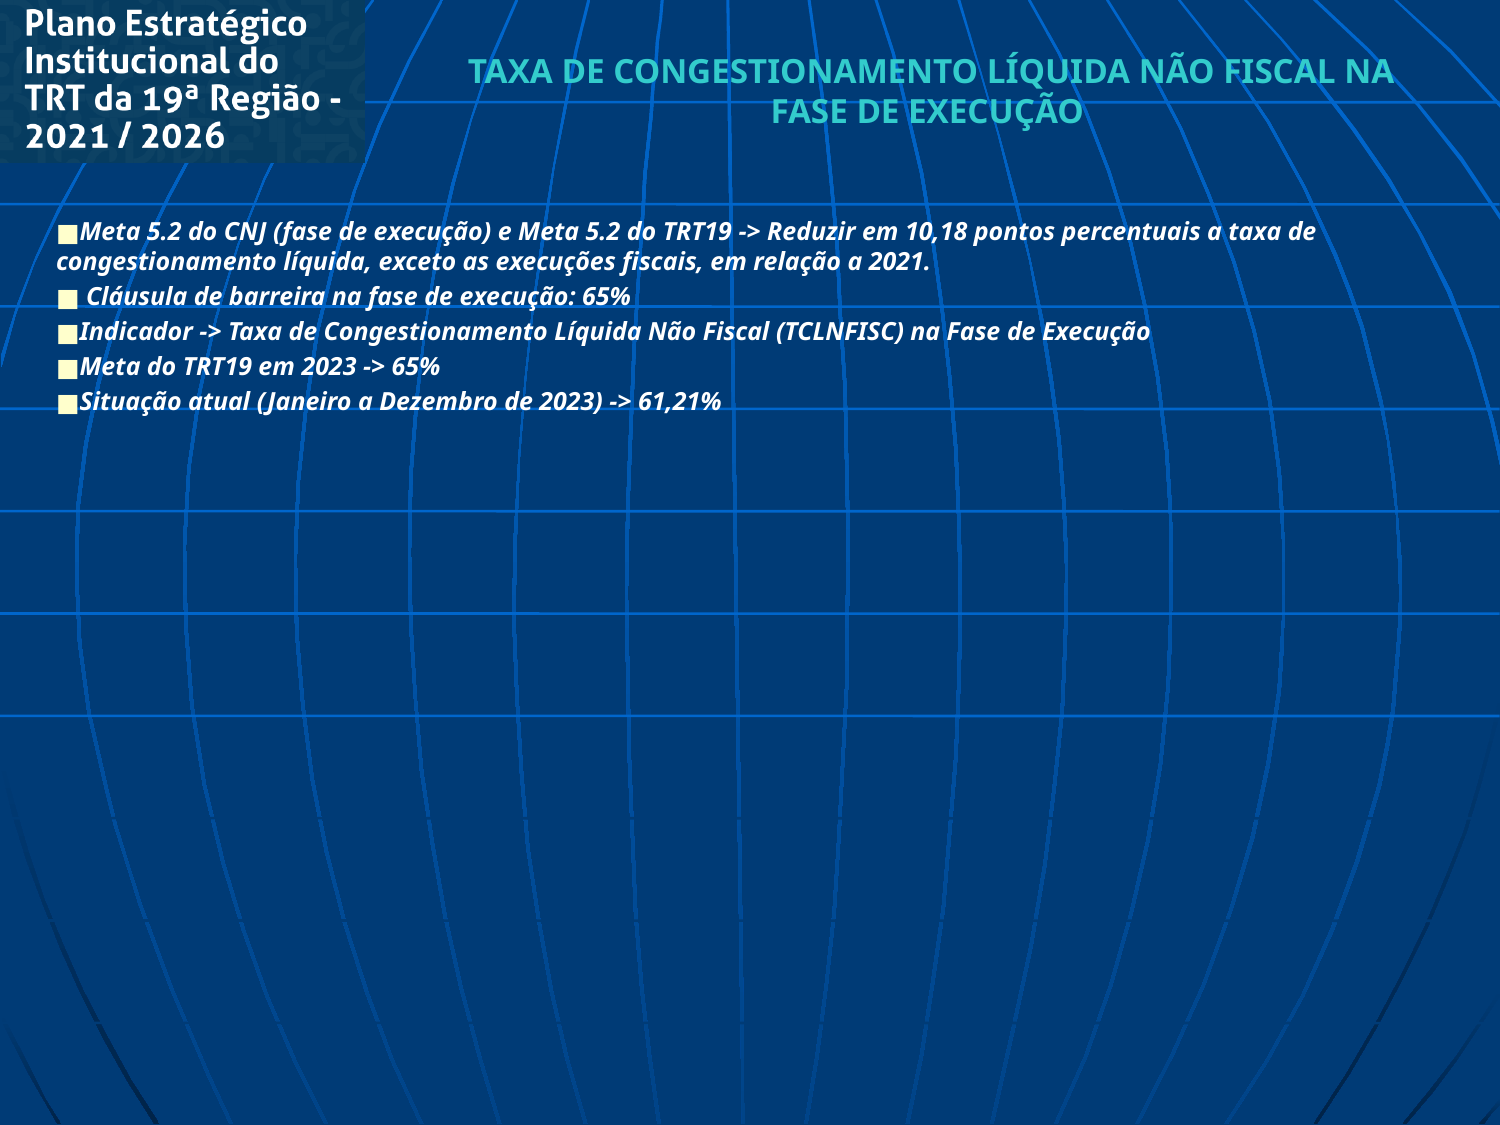

TAXA DE CONGESTIONAMENTO LÍQUIDA NÃO FISCAL NA FASE DE EXECUÇÃO
Meta 5.2 do CNJ (fase de execução) e Meta 5.2 do TRT19 -> Reduzir em 10,18 pontos percentuais a taxa de congestionamento líquida, exceto as execuções fiscais, em relação a 2021.
 Cláusula de barreira na fase de execução: 65%
Indicador -> Taxa de Congestionamento Líquida Não Fiscal (TCLNFISC) na Fase de Execução
Meta do TRT19 em 2023 -> 65%
Situação atual (Janeiro a Dezembro de 2023) -> 61,21%